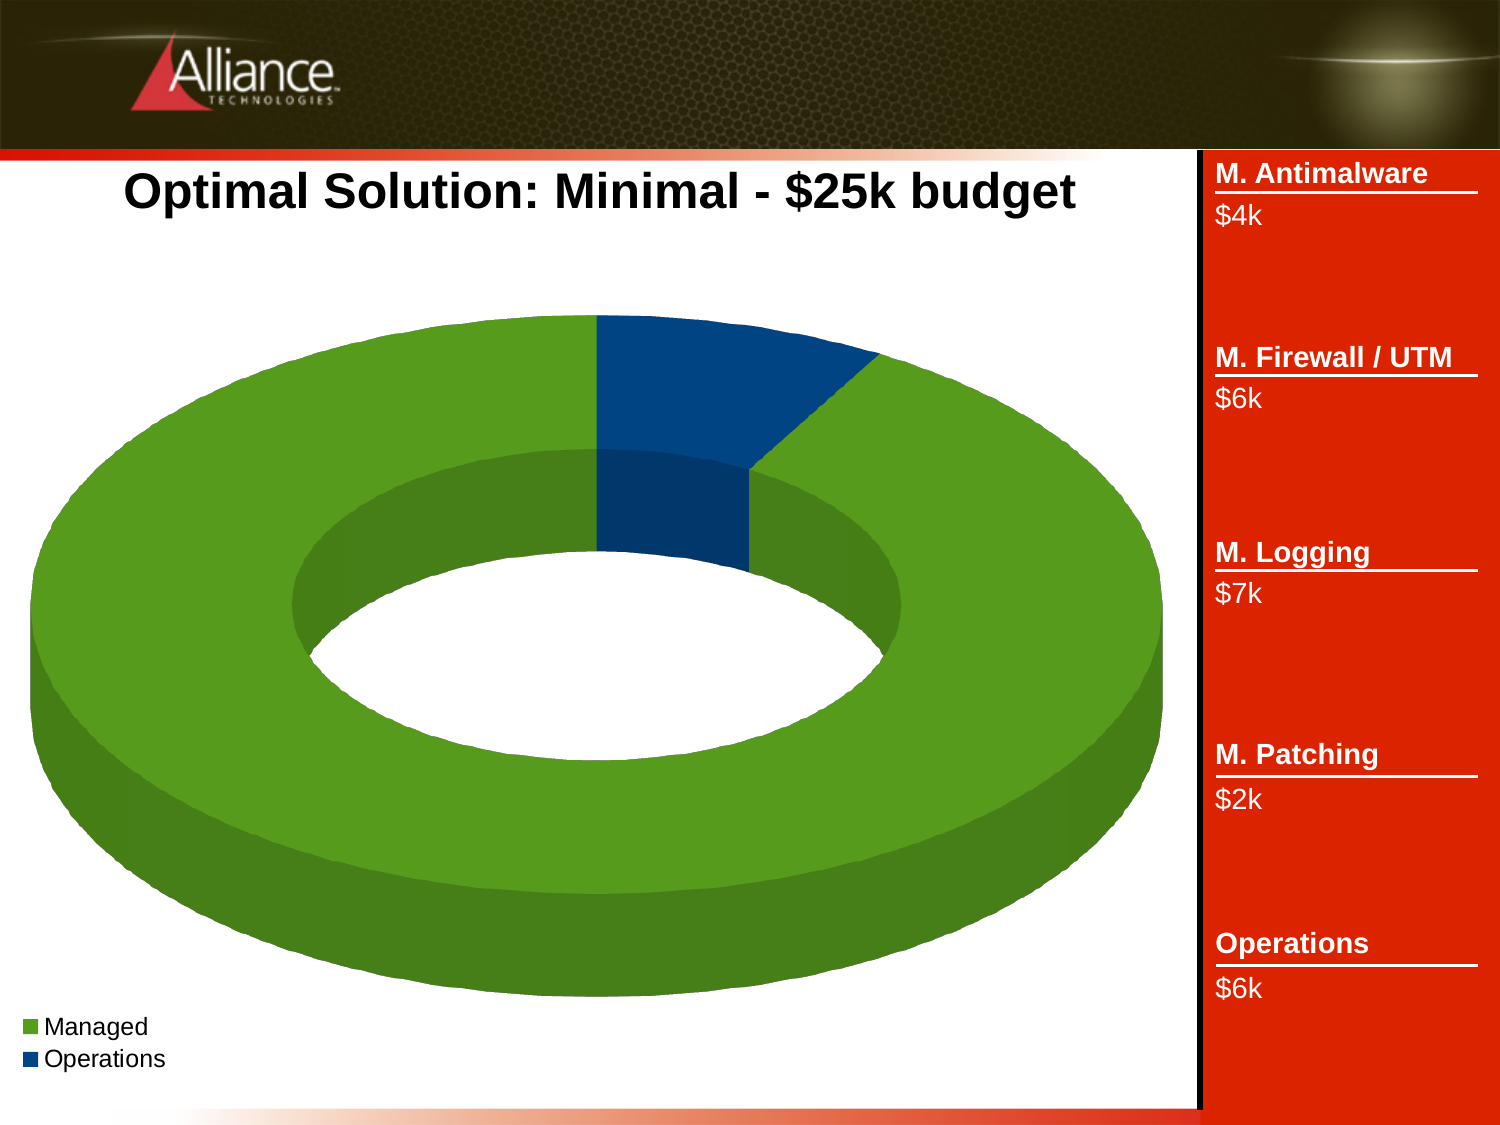

M. Antimalware
Optimal Solution: Minimal - $25k budget
$4k
### Chart
| Category | Column B |
|---|---|
| Managed | 11.0 |
| Operations | 1.0 |M. Firewall / UTM
$6k
M. Logging
$7k
M. Patching
$2k
Operations
$6k